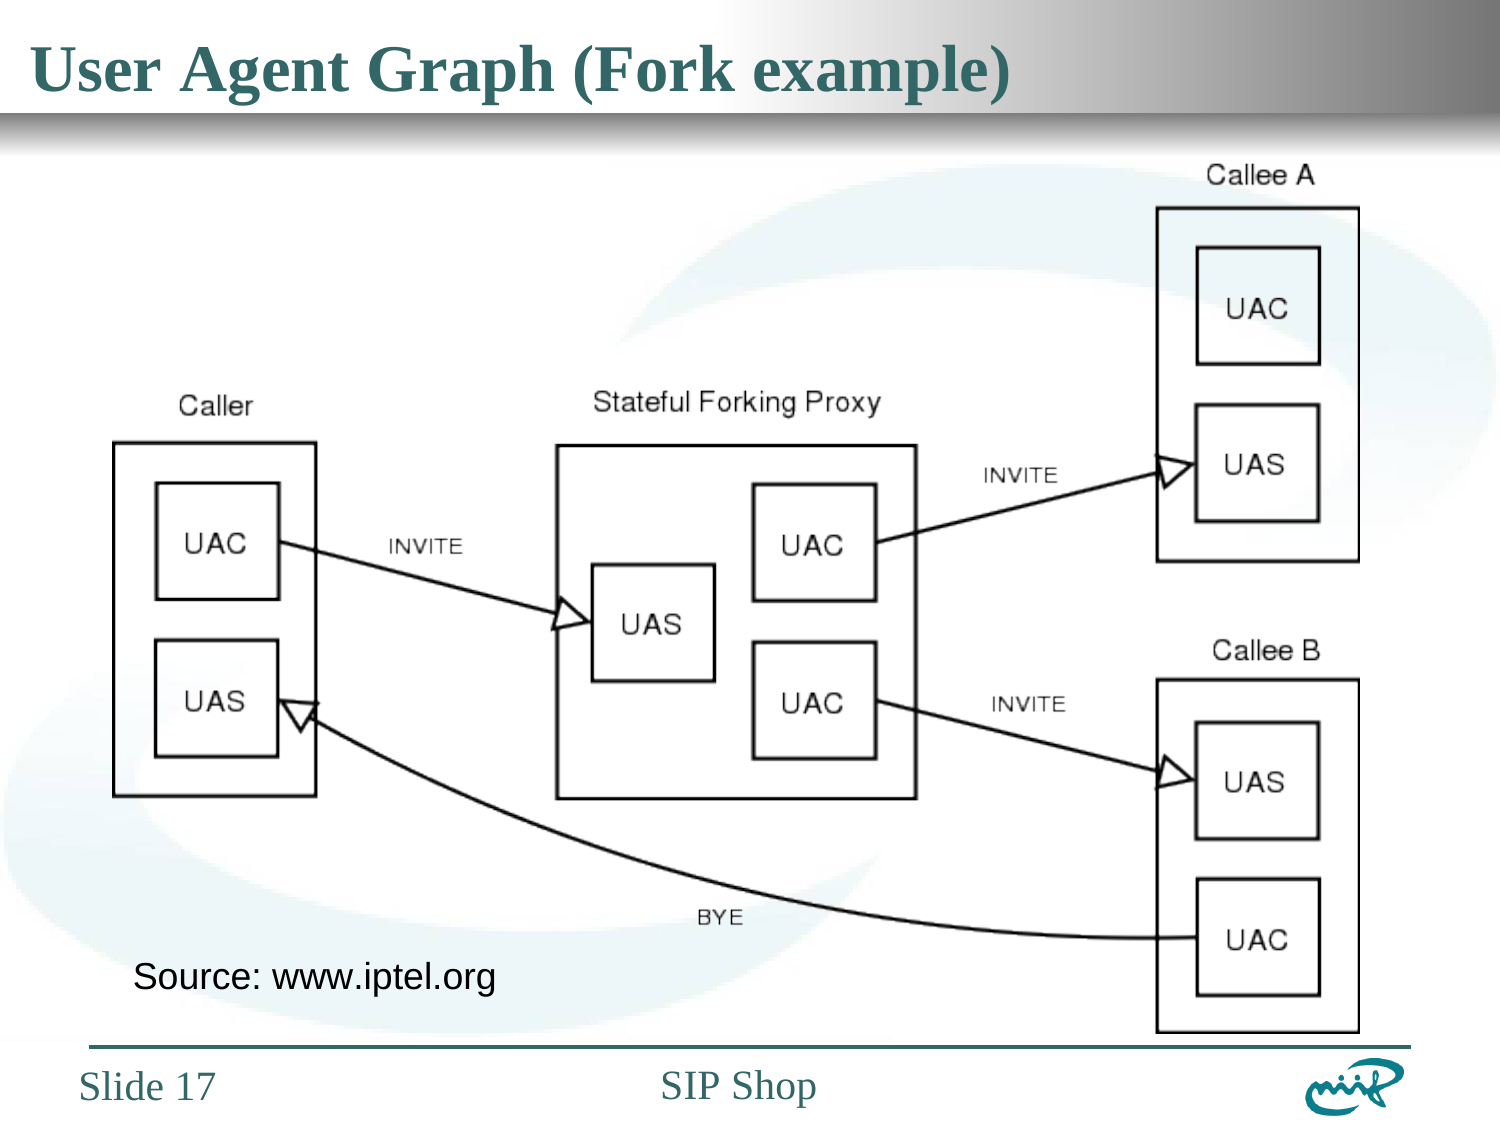

# User Agent Graph (Fork example)
Source: www.iptel.org
17